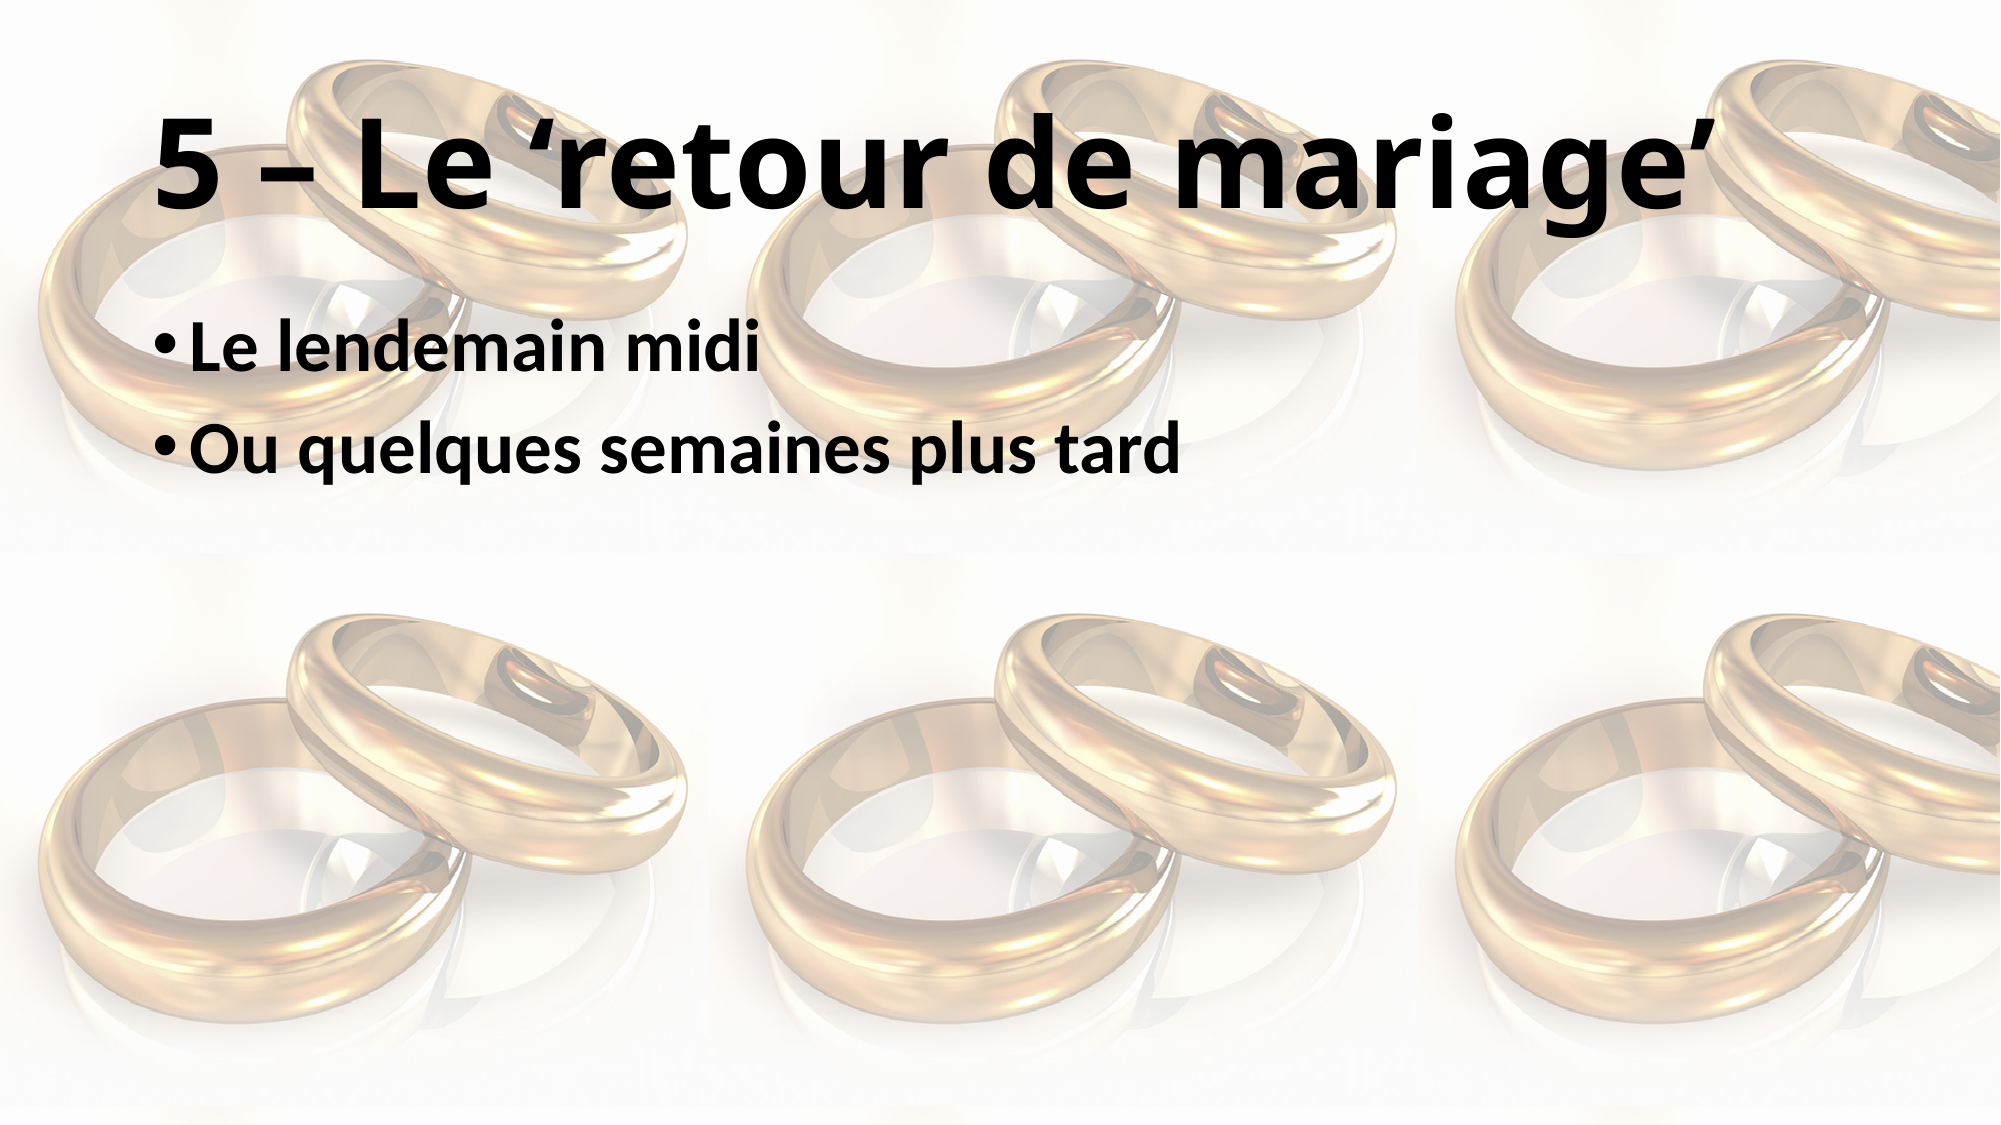

# 5 – Le ‘retour de mariage’
Le lendemain midi
Ou quelques semaines plus tard